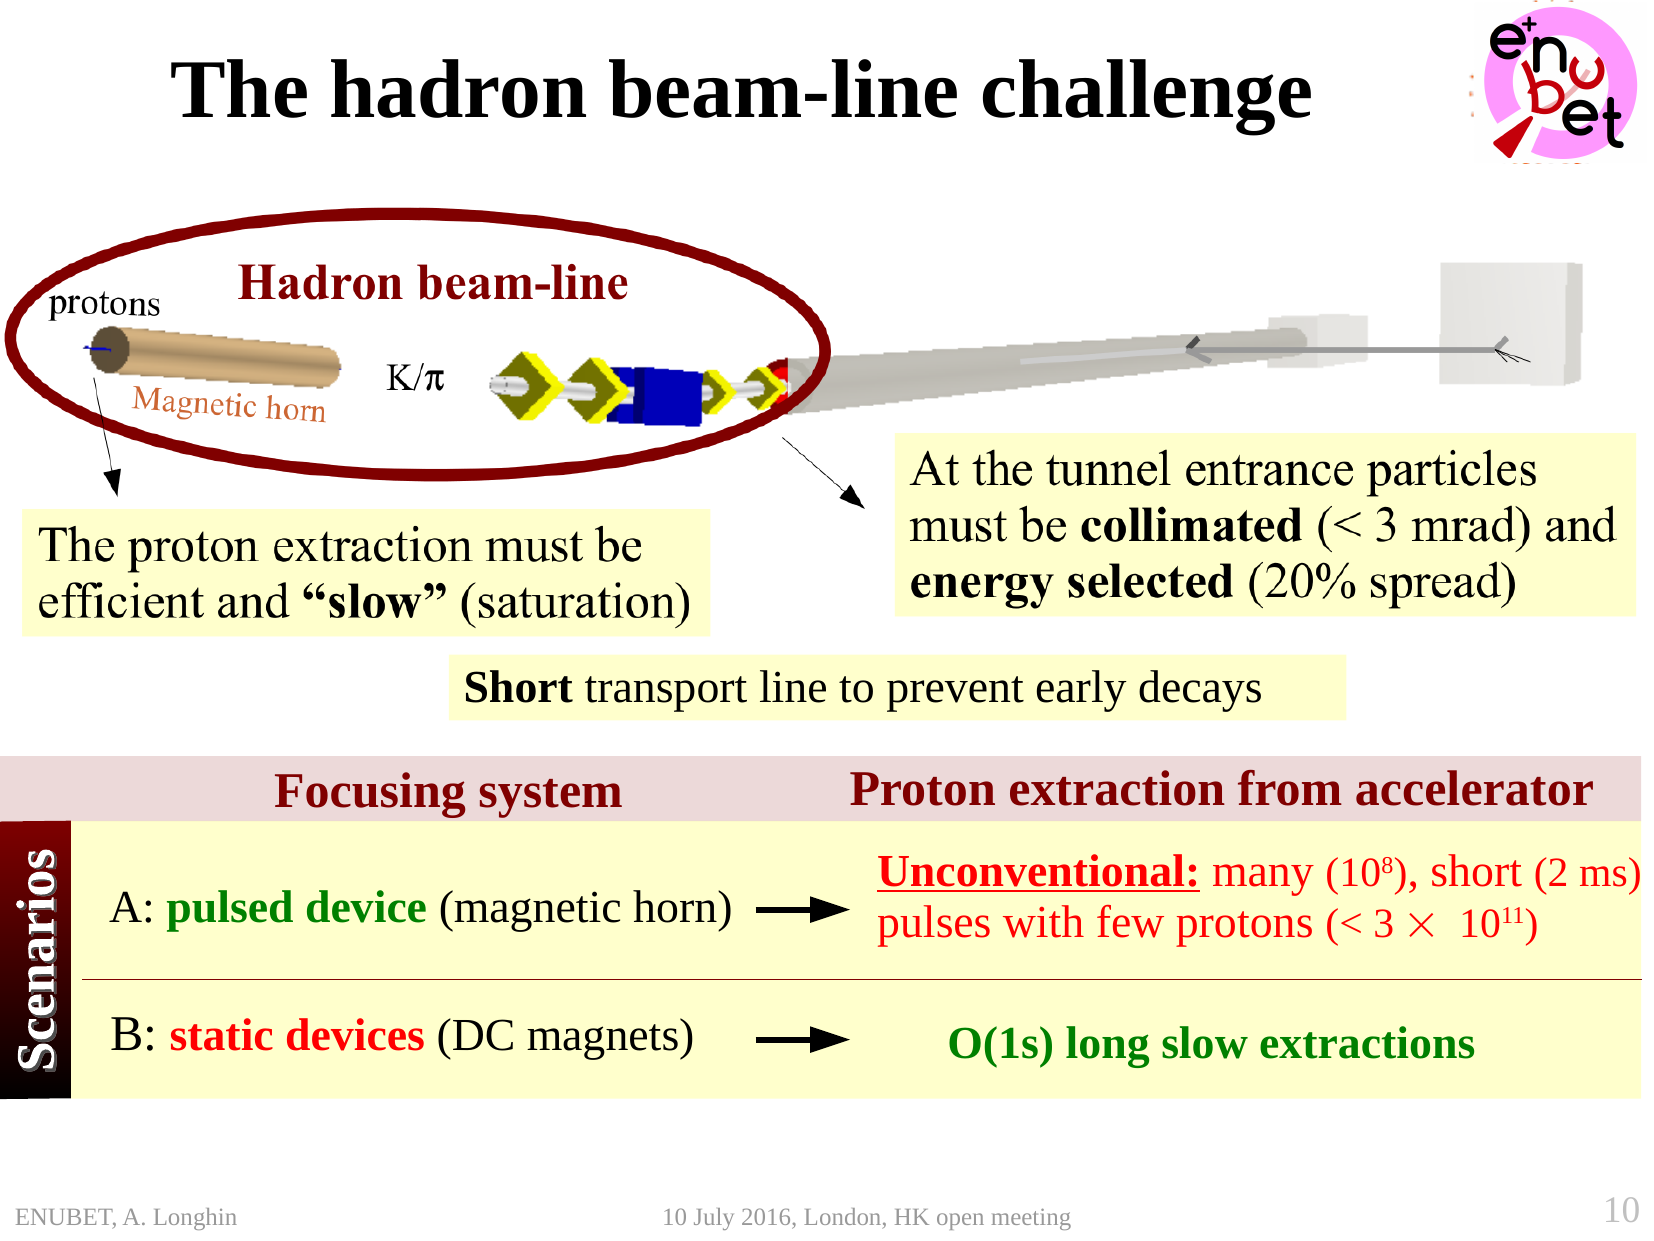

The hadron beam-line challenge
Short transport line to prevent early decays
Proton extraction from accelerator
Focusing system
Unconventional: many (108), short (2 ms) pulses with few protons (< 3 ´ 1011)
A: pulsed device (magnetic horn)
Scenarios
 B: static devices (DC magnets)
O(1s) long slow extractions